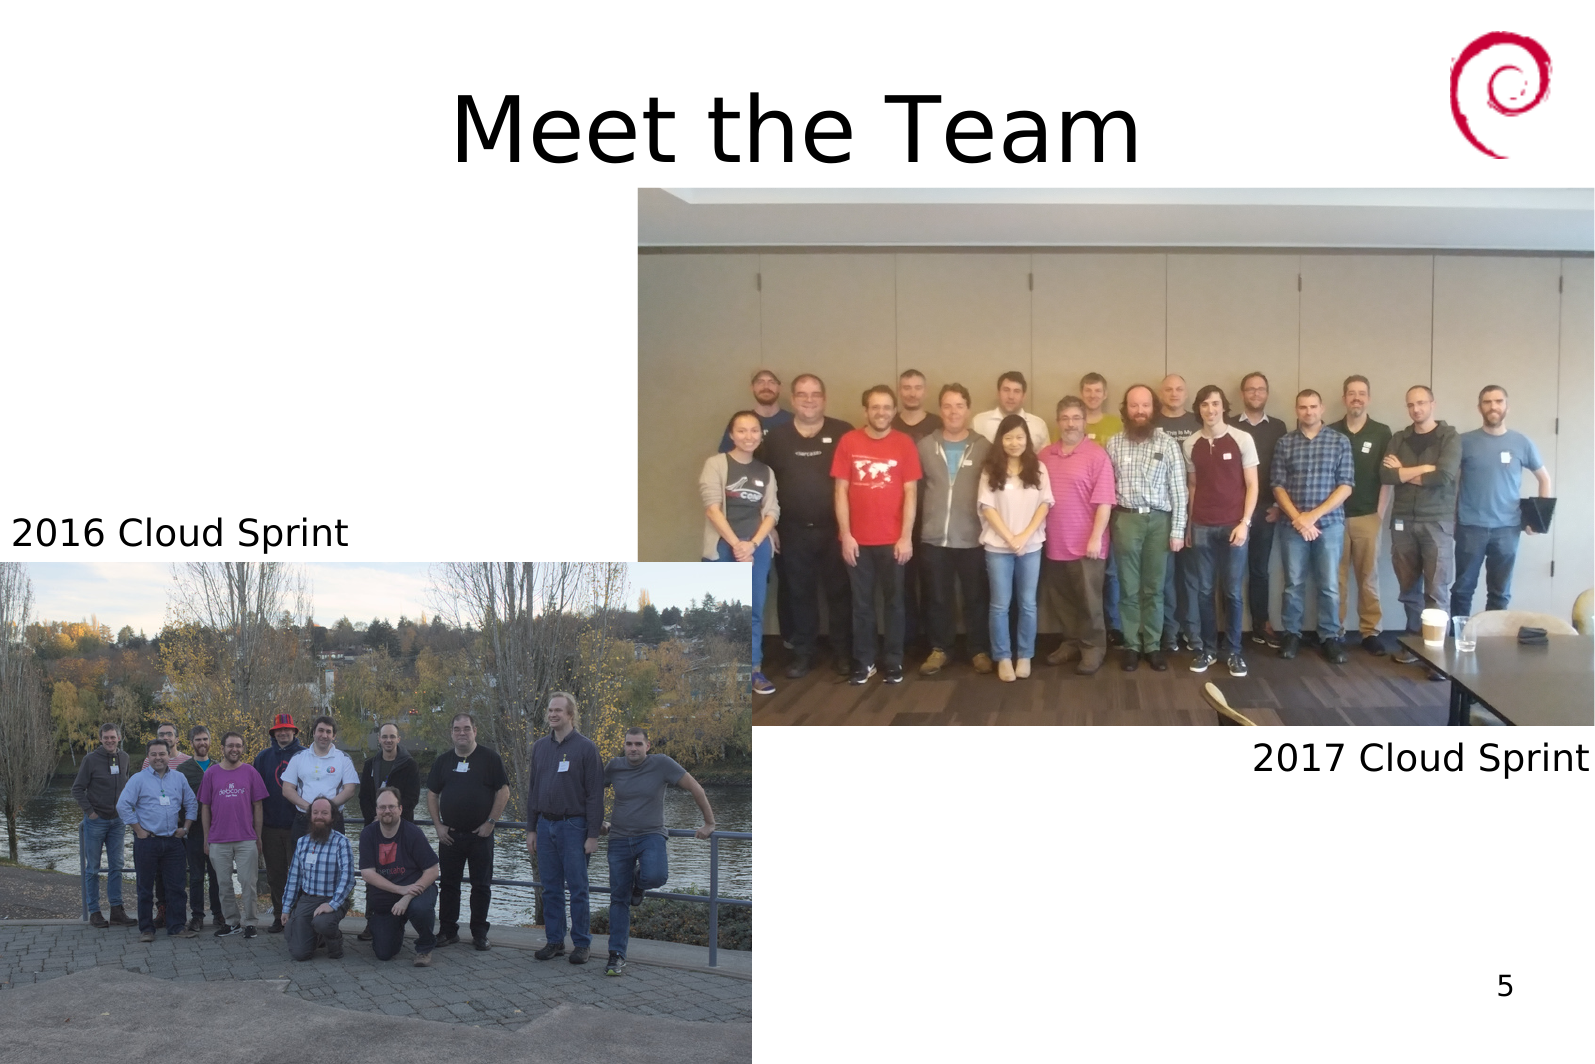

# Meet the Team
2016 Cloud Sprint
2017 Cloud Sprint
5